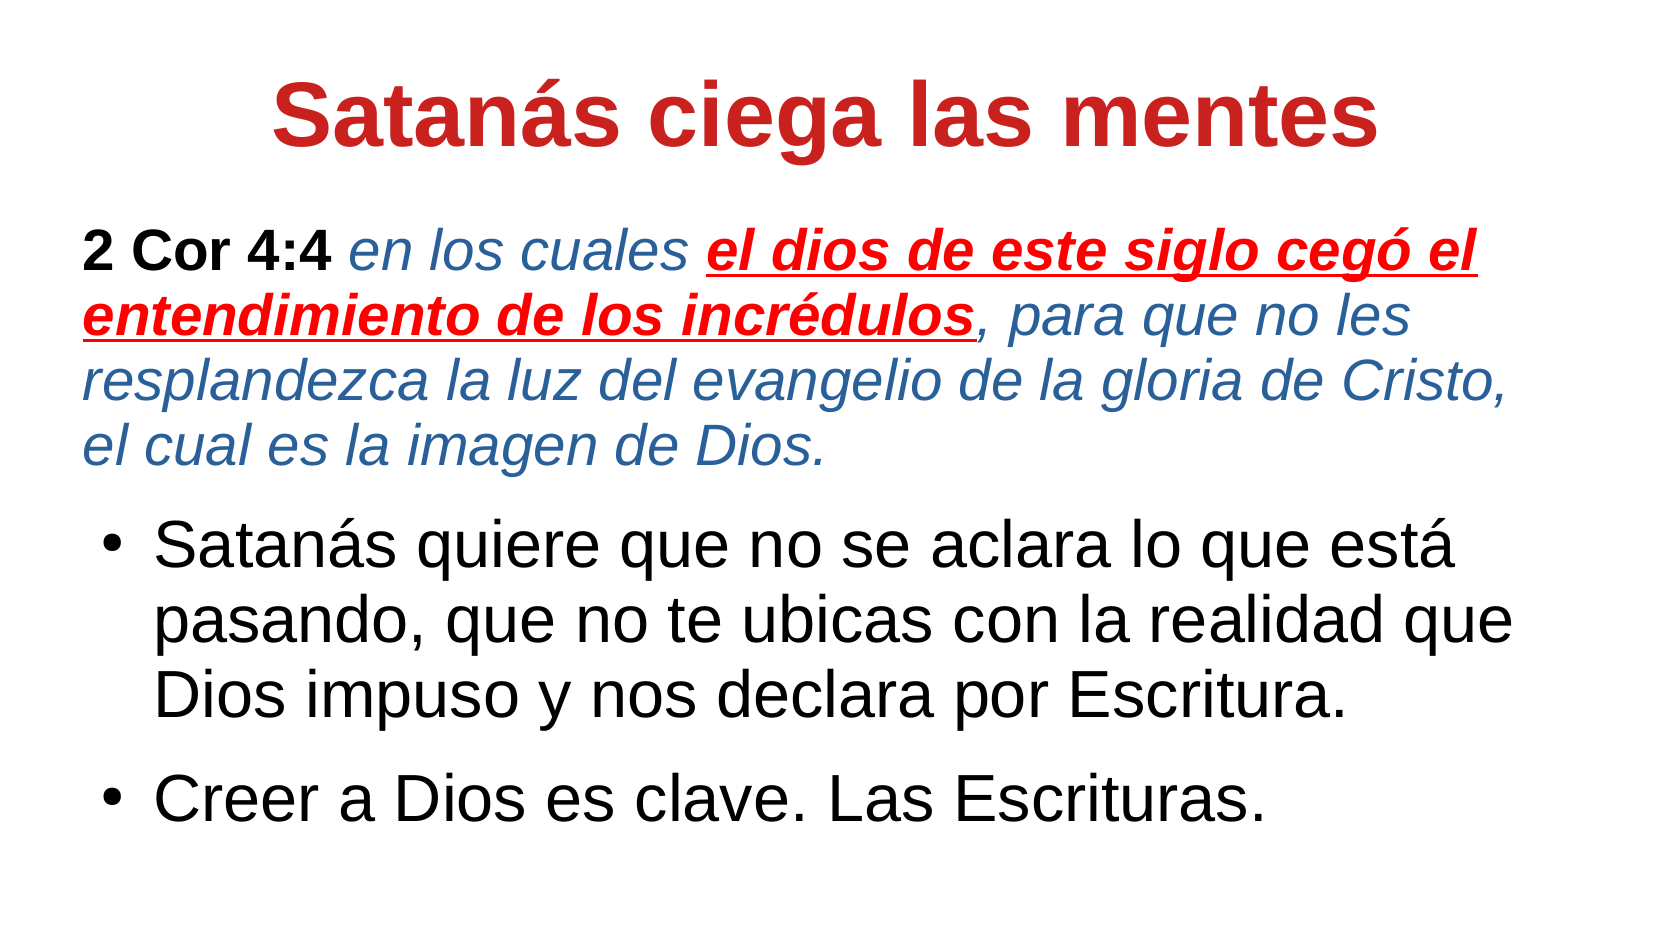

# Satanás ciega las mentes
2 Cor 4:4 en los cuales el dios de este siglo cegó el entendimiento de los incrédulos, para que no les resplandezca la luz del evangelio de la gloria de Cristo, el cual es la imagen de Dios.
Satanás quiere que no se aclara lo que está pasando, que no te ubicas con la realidad que Dios impuso y nos declara por Escritura.
Creer a Dios es clave. Las Escrituras.